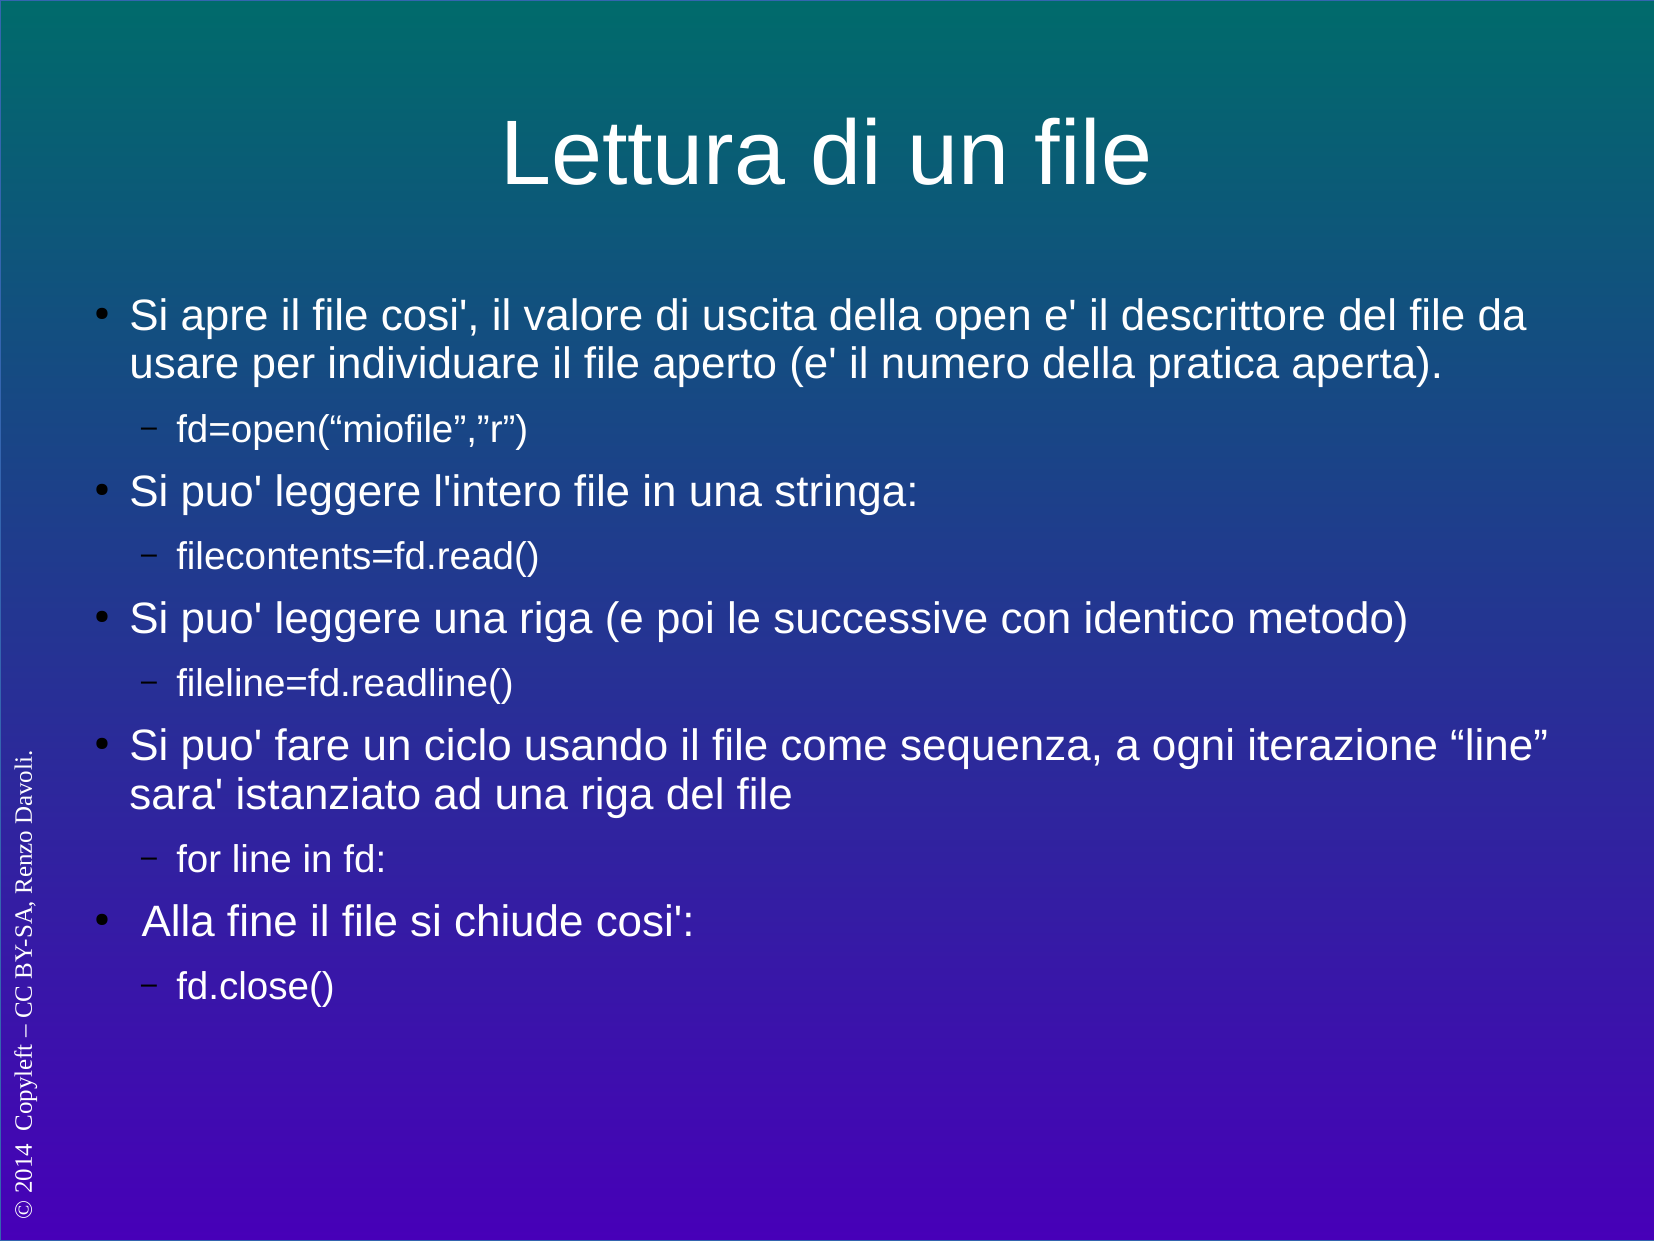

# Lettura di un file
Si apre il file cosi', il valore di uscita della open e' il descrittore del file da usare per individuare il file aperto (e' il numero della pratica aperta).
fd=open(“miofile”,”r”)
Si puo' leggere l'intero file in una stringa:
filecontents=fd.read()
Si puo' leggere una riga (e poi le successive con identico metodo)
fileline=fd.readline()
Si puo' fare un ciclo usando il file come sequenza, a ogni iterazione “line” sara' istanziato ad una riga del file
for line in fd:
 Alla fine il file si chiude cosi':
fd.close()